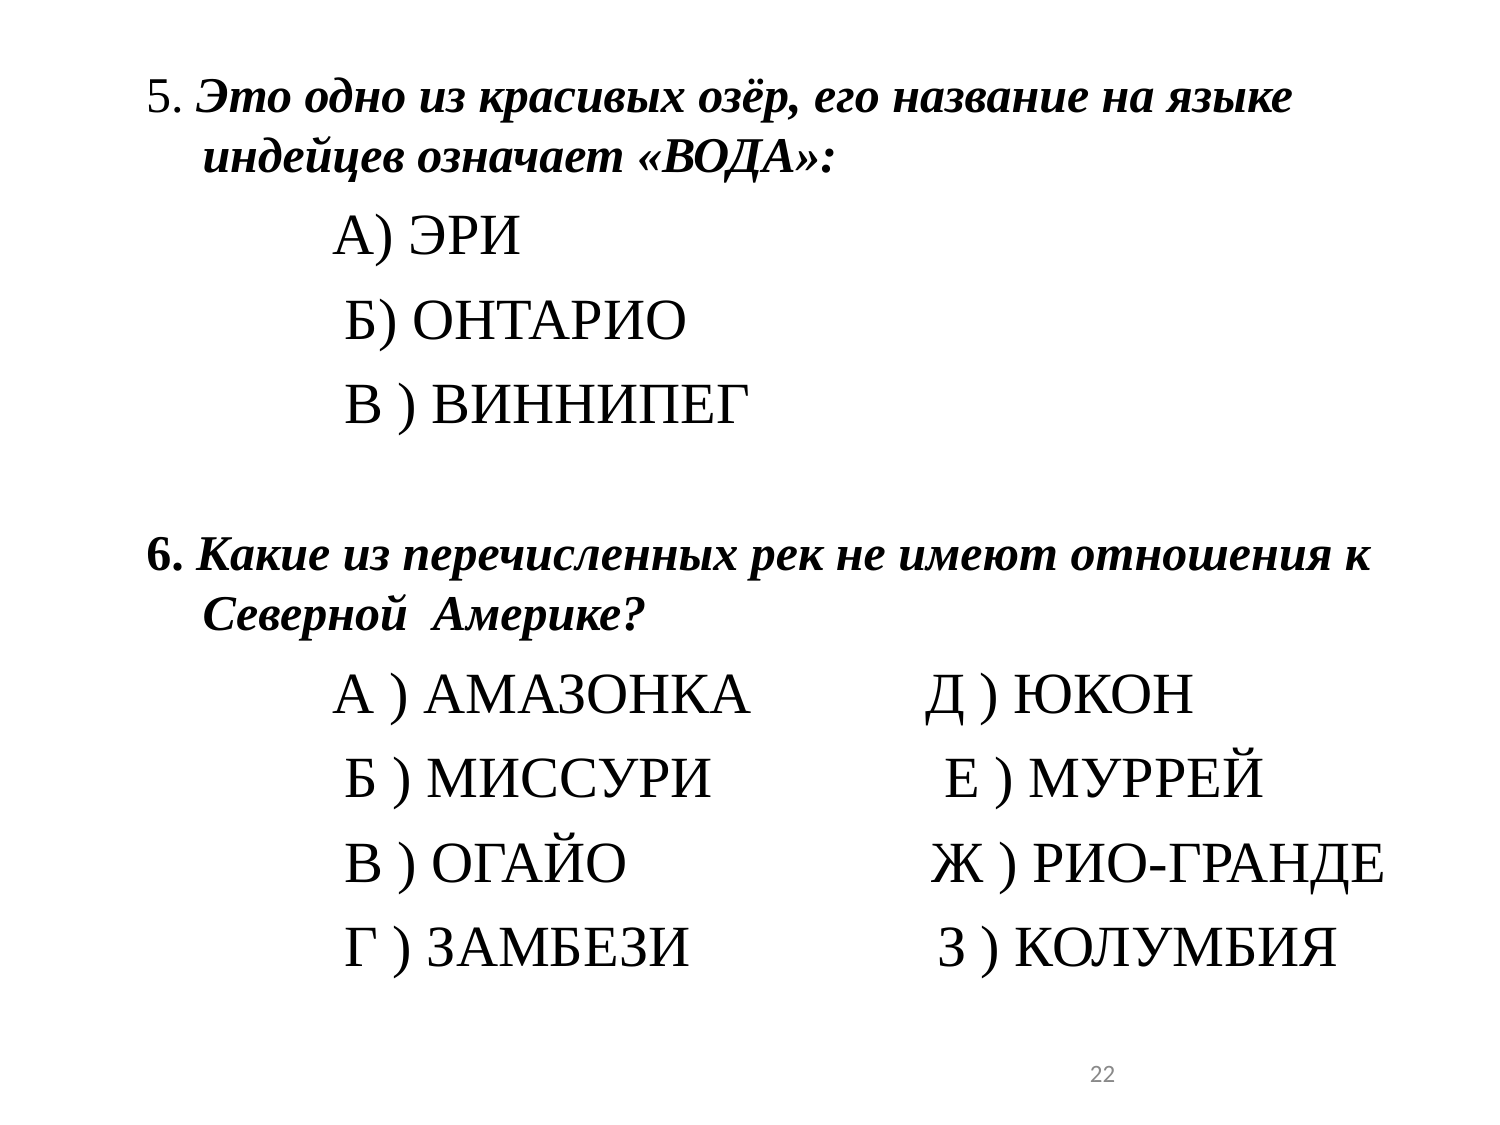

# 5. Это одно из красивых озёр, его название на языке индейцев означает «ВОДА»:
 А) ЭРИ
 Б) ОНТАРИО
 В ) ВИННИПЕГ
6. Какие из перечисленных рек не имеют отношения к Северной Америке?
 А ) АМАЗОНКА Д ) ЮКОН
 Б ) МИССУРИ Е ) МУРРЕЙ
 В ) ОГАЙО Ж ) РИО-ГРАНДЕ
 Г ) ЗАМБЕЗИ З ) КОЛУМБИЯ